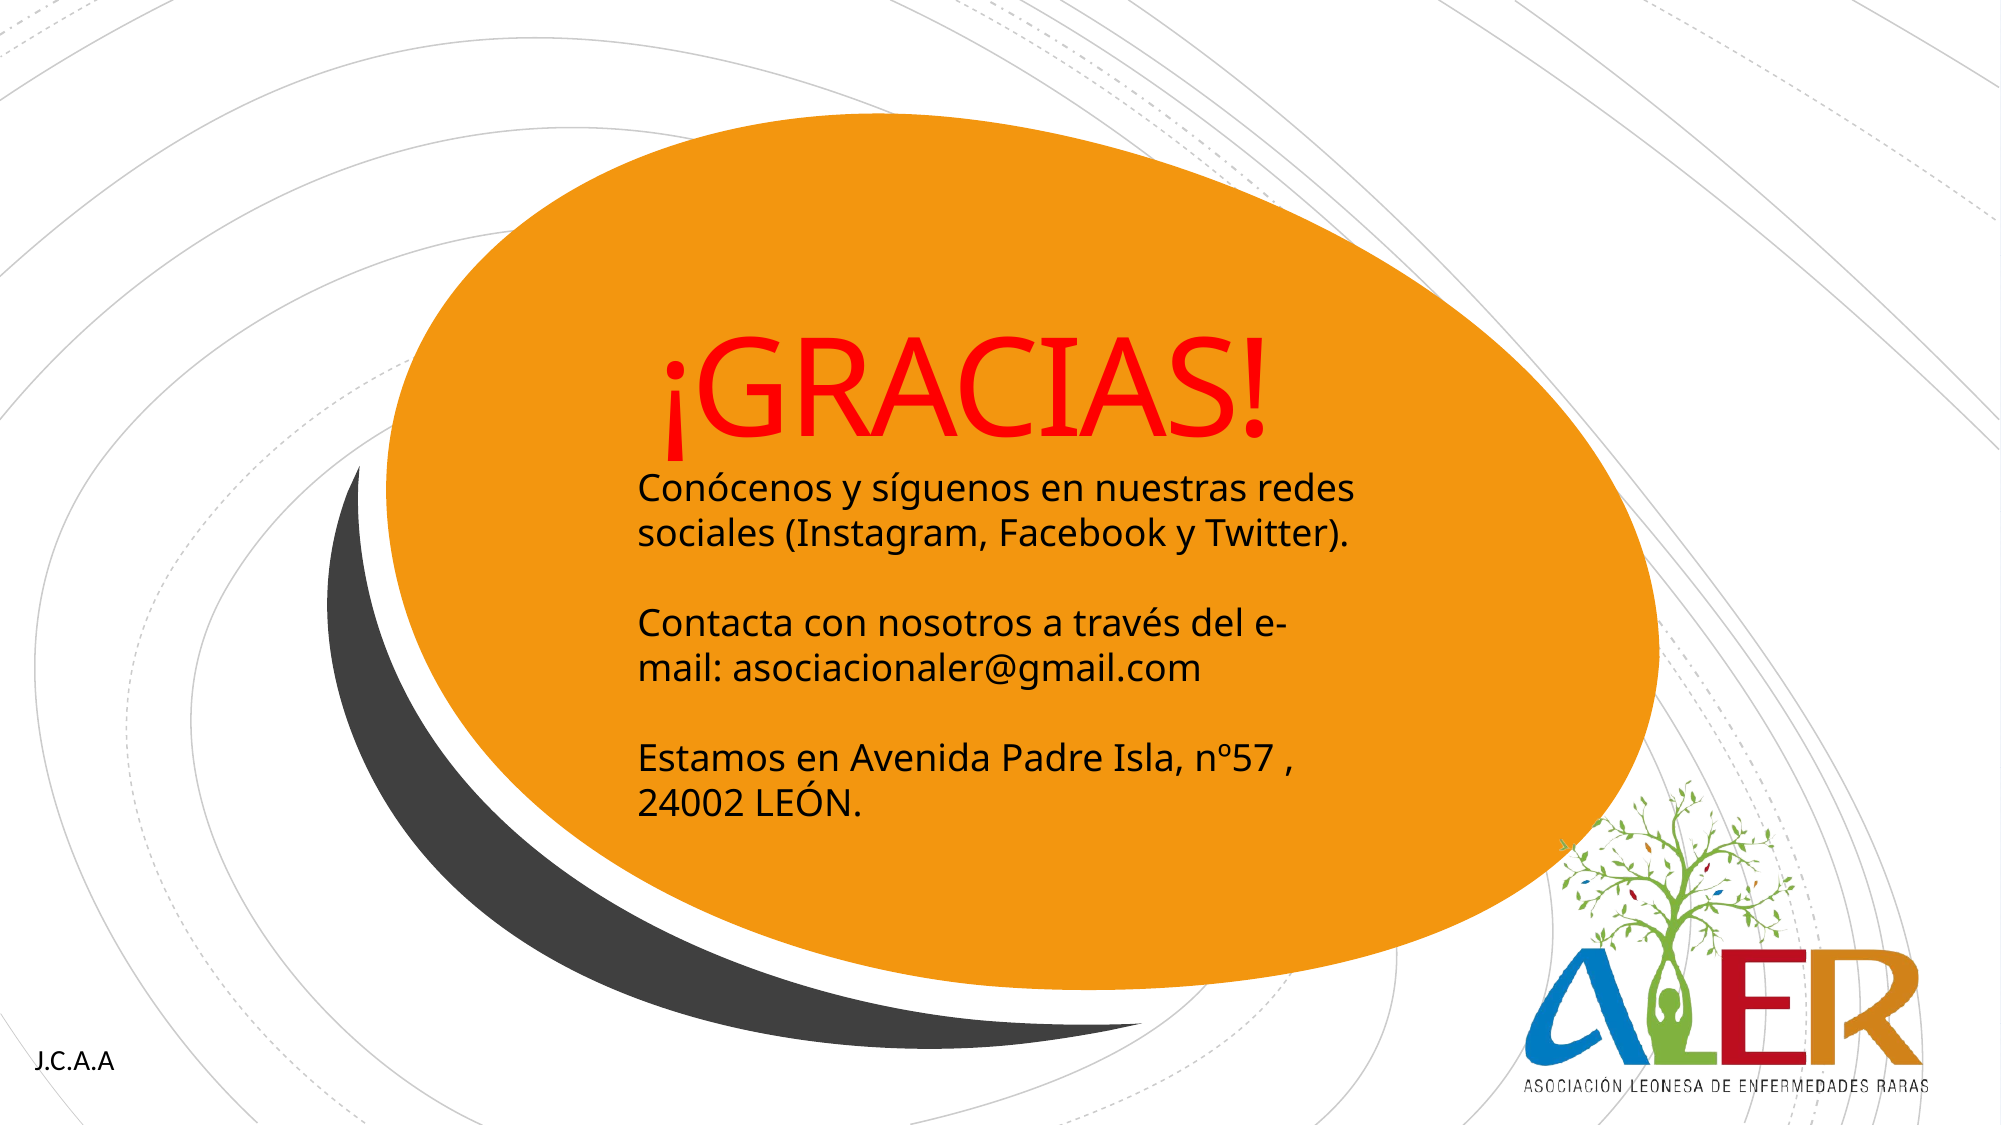

# ¡GRACIAS!
Conócenos y síguenos en nuestras redes sociales (Instagram, Facebook y Twitter).
Contacta con nosotros a través del e-mail: asociacionaler@gmail.com
Estamos en Avenida Padre Isla, nº57 , 24002 LEÓN.
J.C.A.A